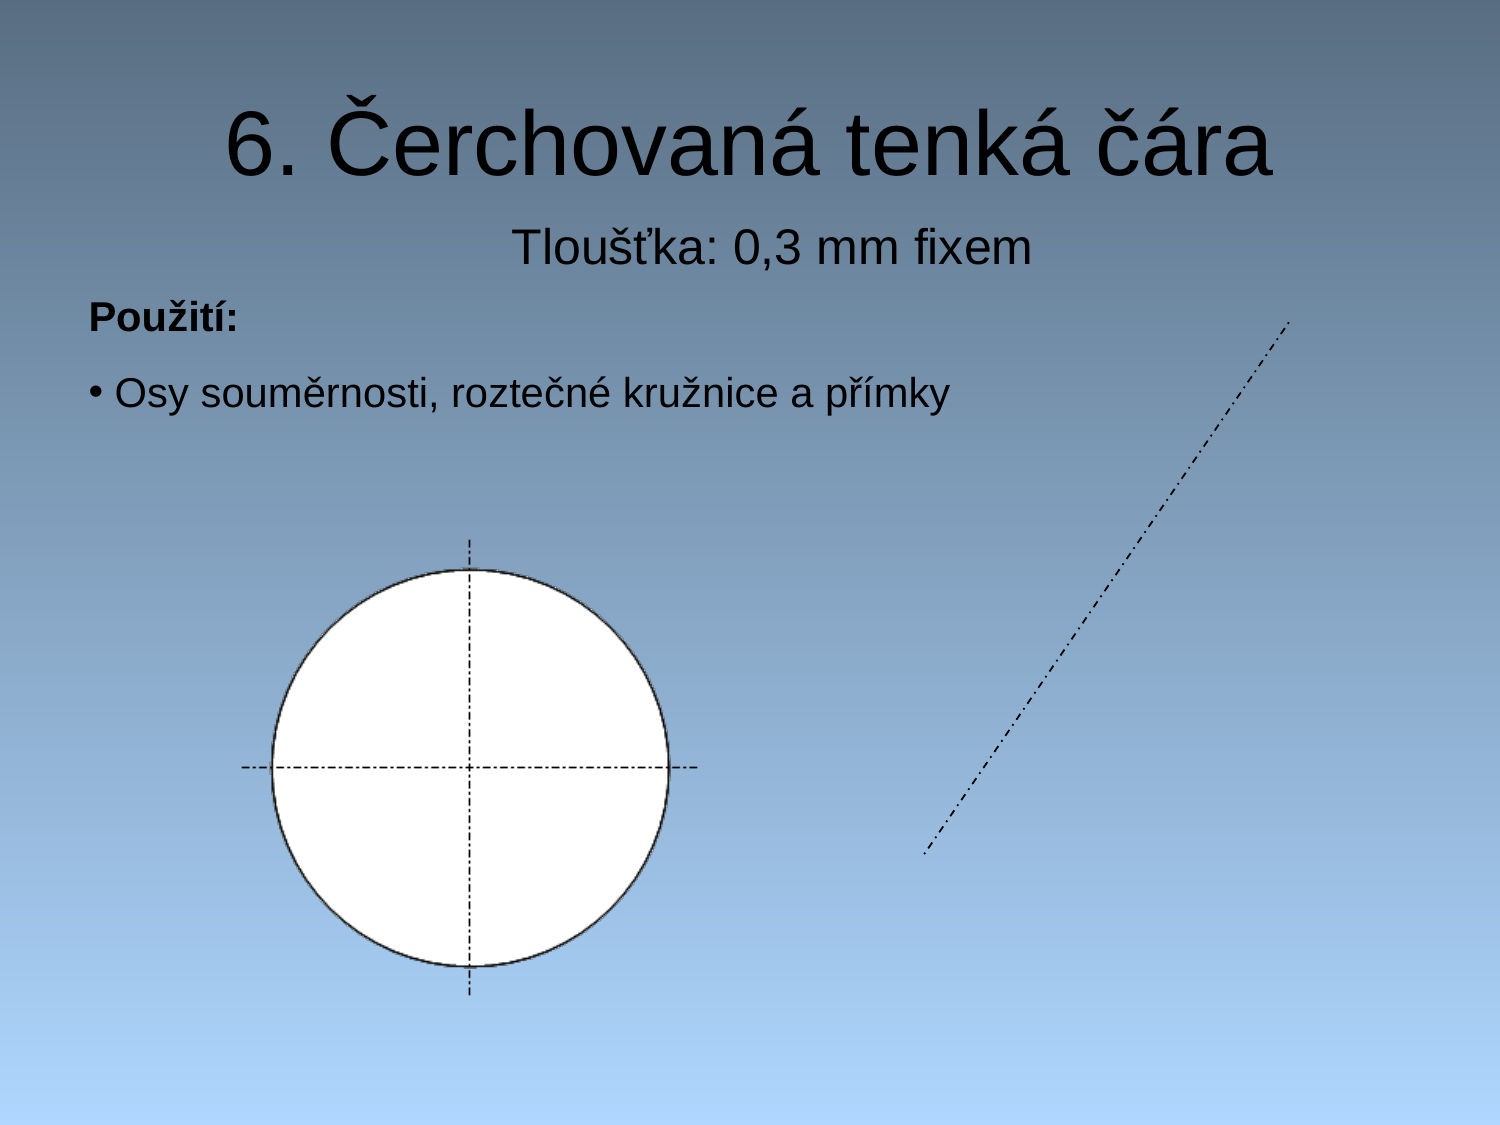

# 6. Čerchovaná tenká čára
Tloušťka: 0,3 mm fixem
Použití:
 Osy souměrnosti, roztečné kružnice a přímky